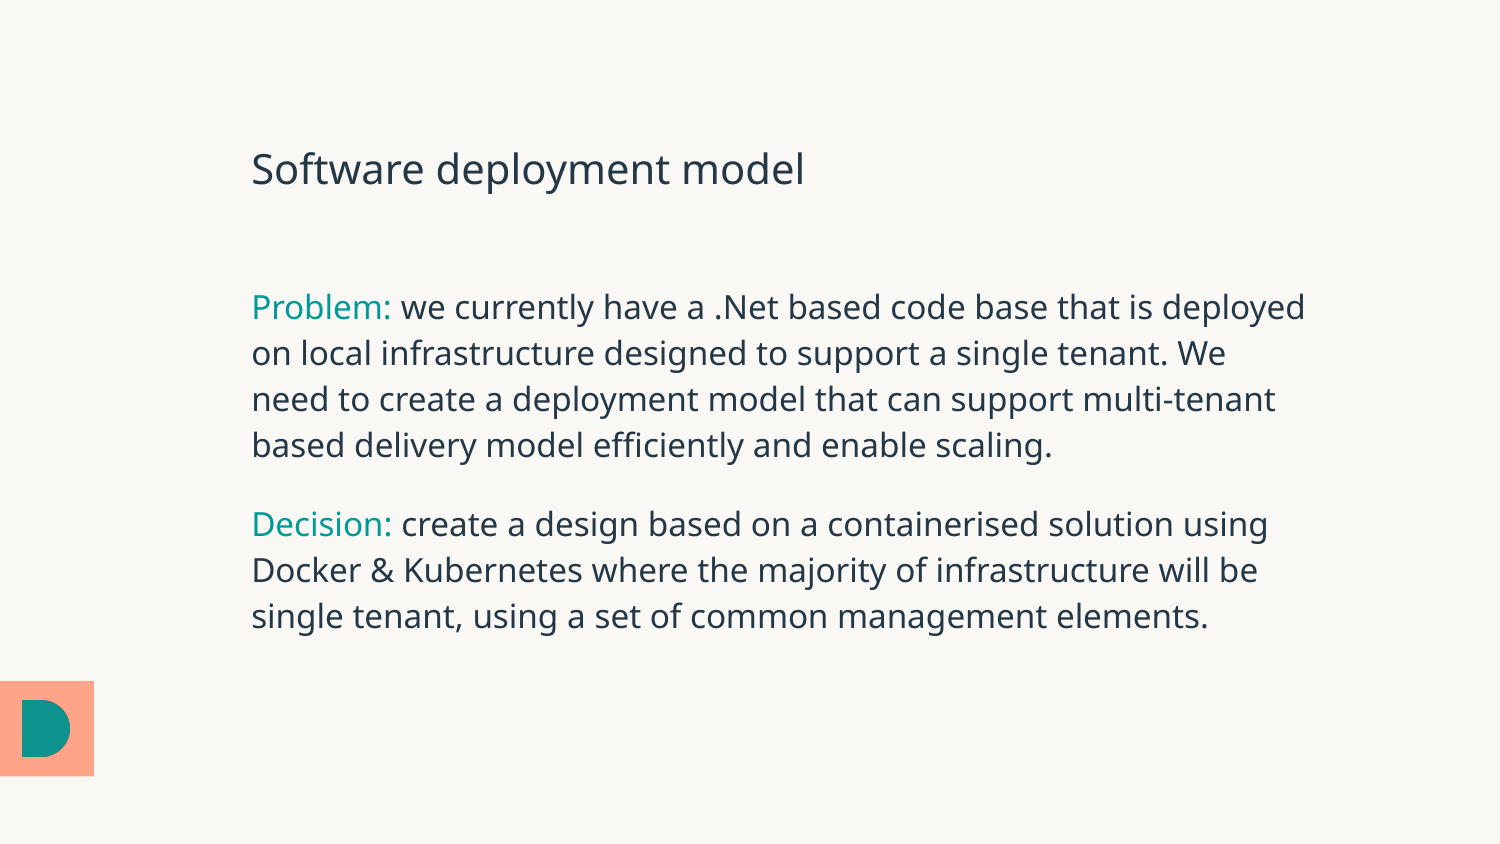

# Software deployment model
Problem: we currently have a .Net based code base that is deployed on local infrastructure designed to support a single tenant. We need to create a deployment model that can support multi-tenant based delivery model efficiently and enable scaling.
Decision: create a design based on a containerised solution using Docker & Kubernetes where the majority of infrastructure will be single tenant, using a set of common management elements.